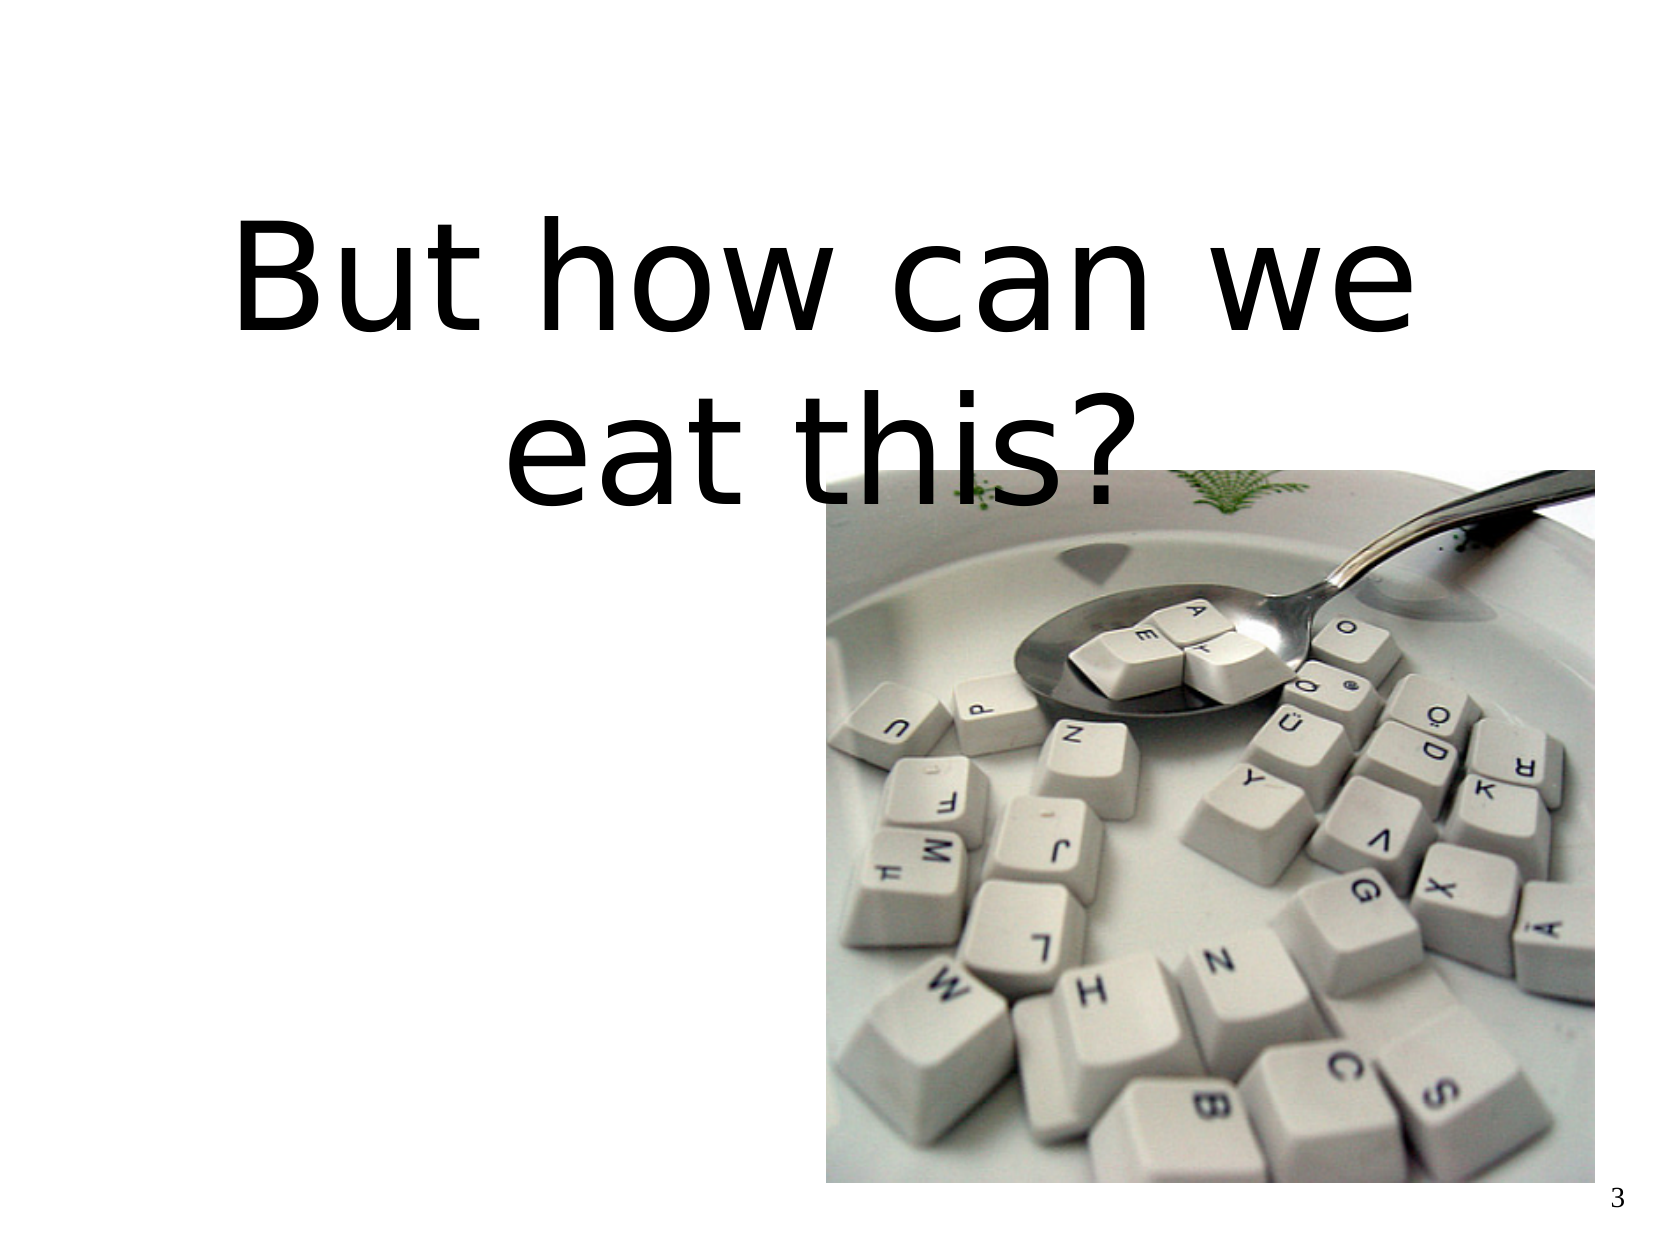

# But how can we eat this?
3